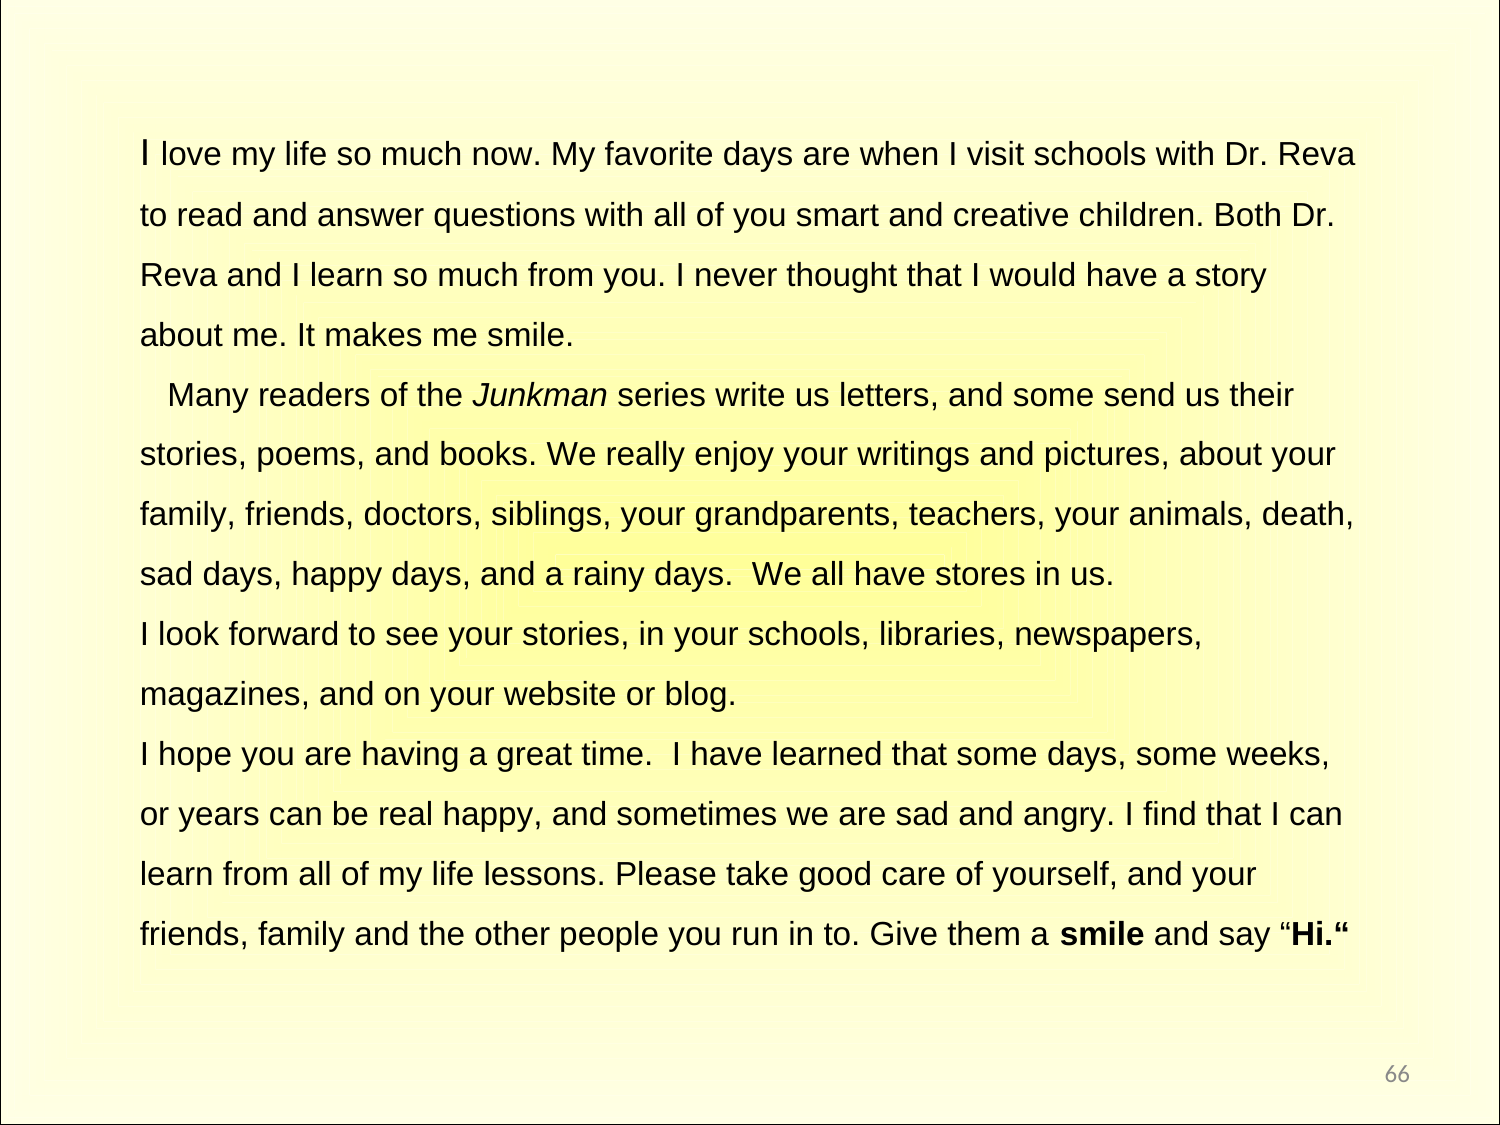

I love my life so much now. My favorite days are when I visit schools with Dr. Reva to read and answer questions with all of you smart and creative children. Both Dr. Reva and I learn so much from you. I never thought that I would have a story about me. It makes me smile.
 Many readers of the Junkman series write us letters, and some send us their stories, poems, and books. We really enjoy your writings and pictures, about your family, friends, doctors, siblings, your grandparents, teachers, your animals, death, sad days, happy days, and a rainy days. We all have stores in us.
I look forward to see your stories, in your schools, libraries, newspapers, magazines, and on your website or blog.
I hope you are having a great time. I have learned that some days, some weeks, or years can be real happy, and sometimes we are sad and angry. I find that I can learn from all of my life lessons. Please take good care of yourself, and your friends, family and the other people you run in to. Give them a smile and say “Hi.“